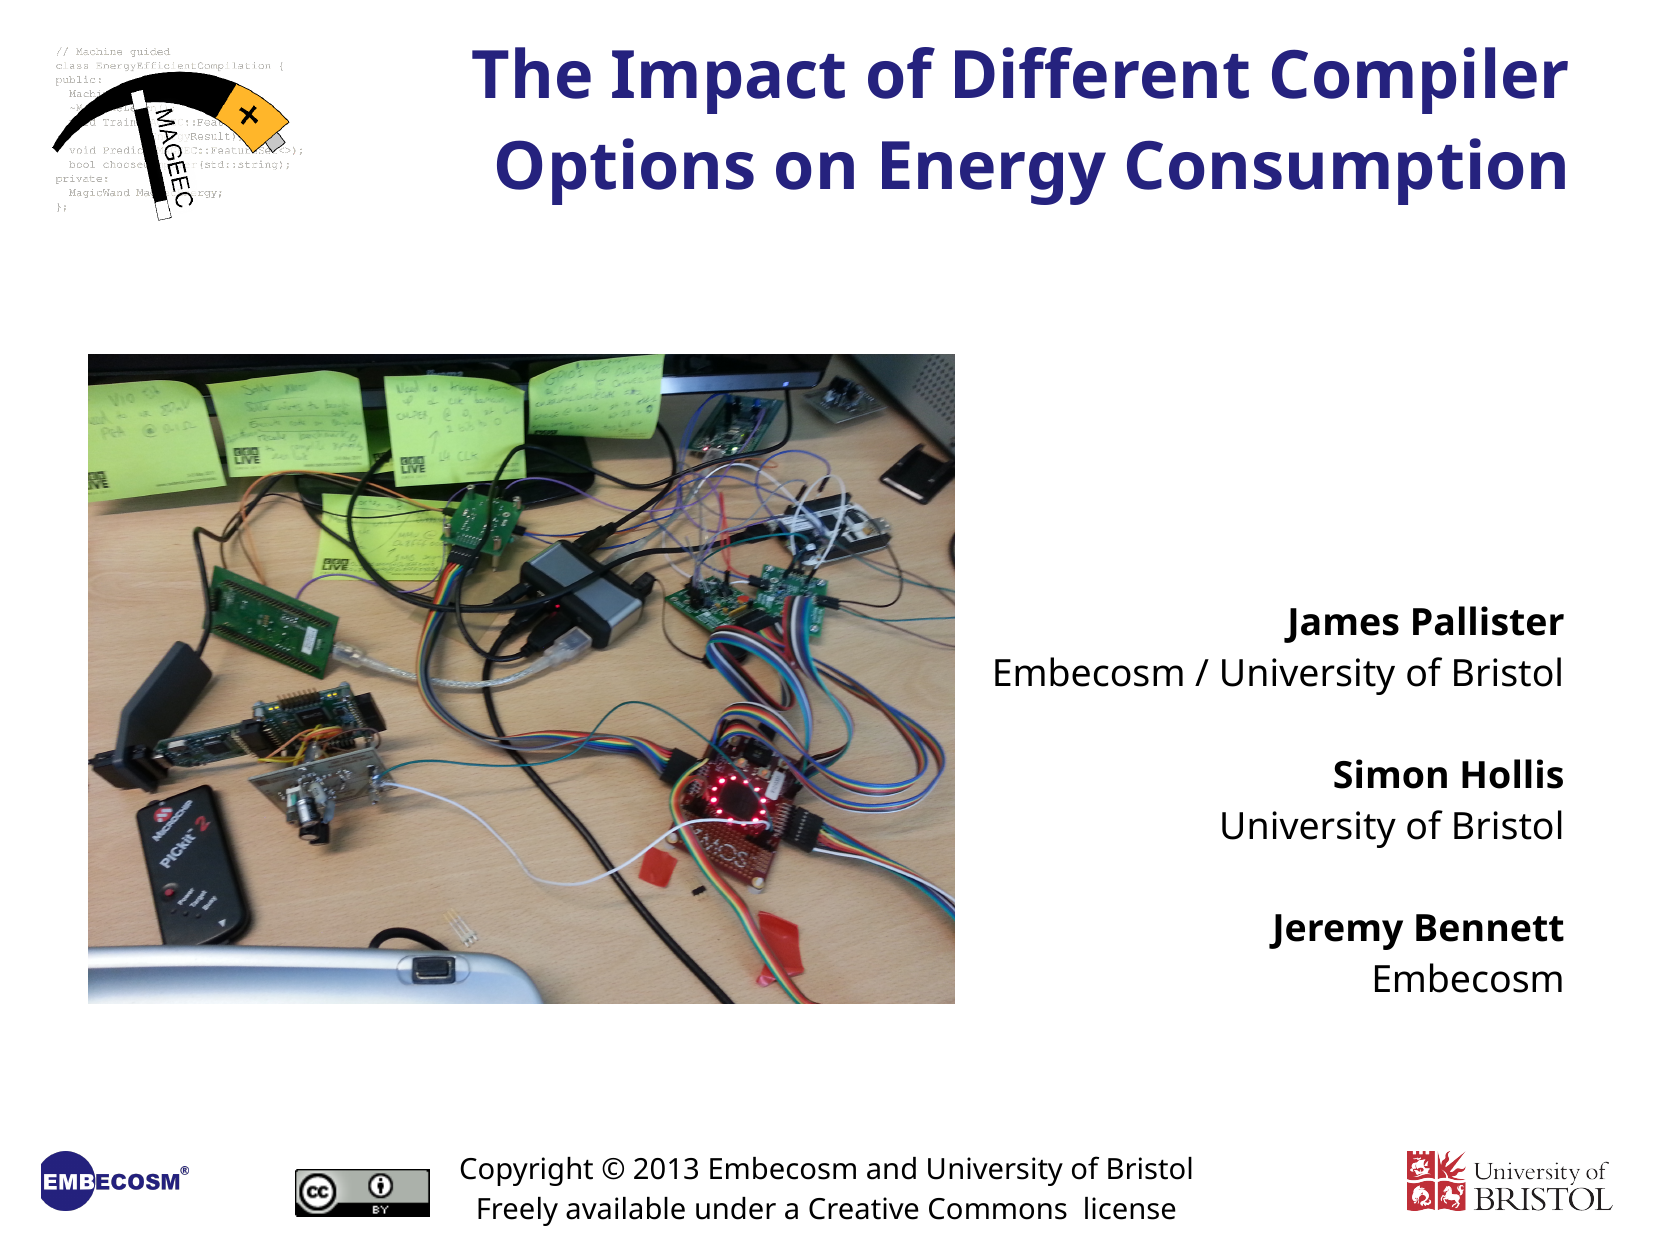

# The Impact of Different Compiler Options on Energy Consumption
James Pallister
Embecosm / University of Bristol
Simon Hollis
	University of Bristol
Jeremy Bennett
	Embecosm